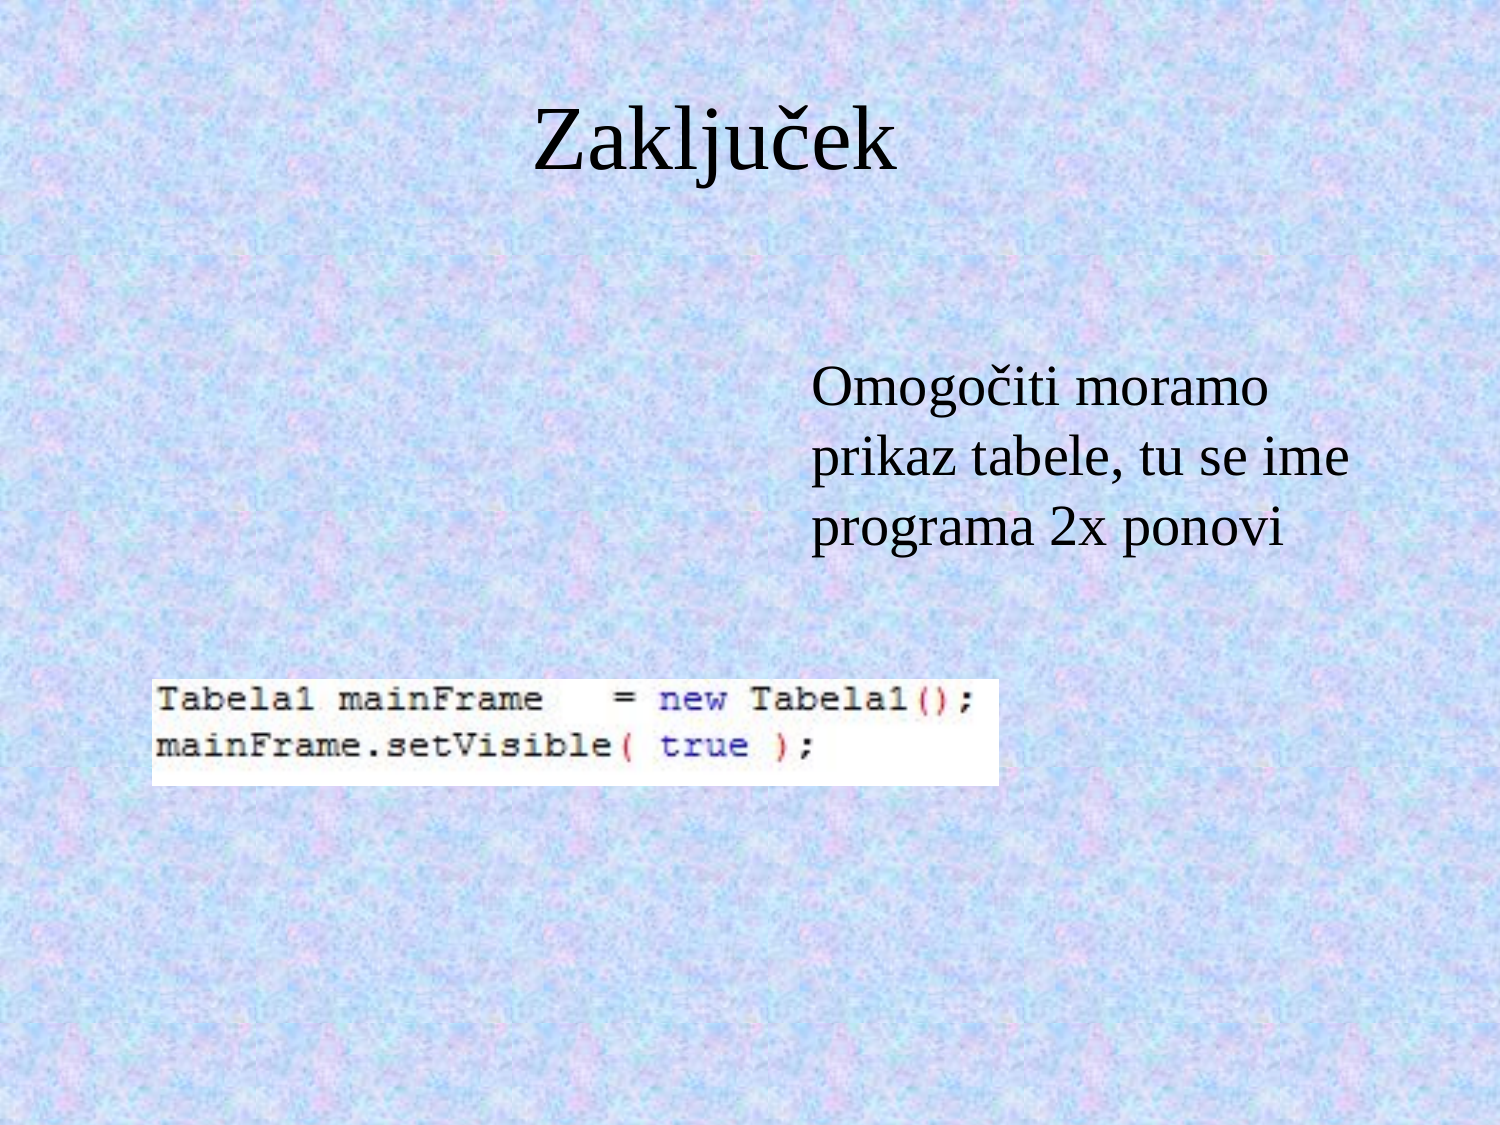

Zaključek
Omogočiti moramo prikaz tabele, tu se ime programa 2x ponovi